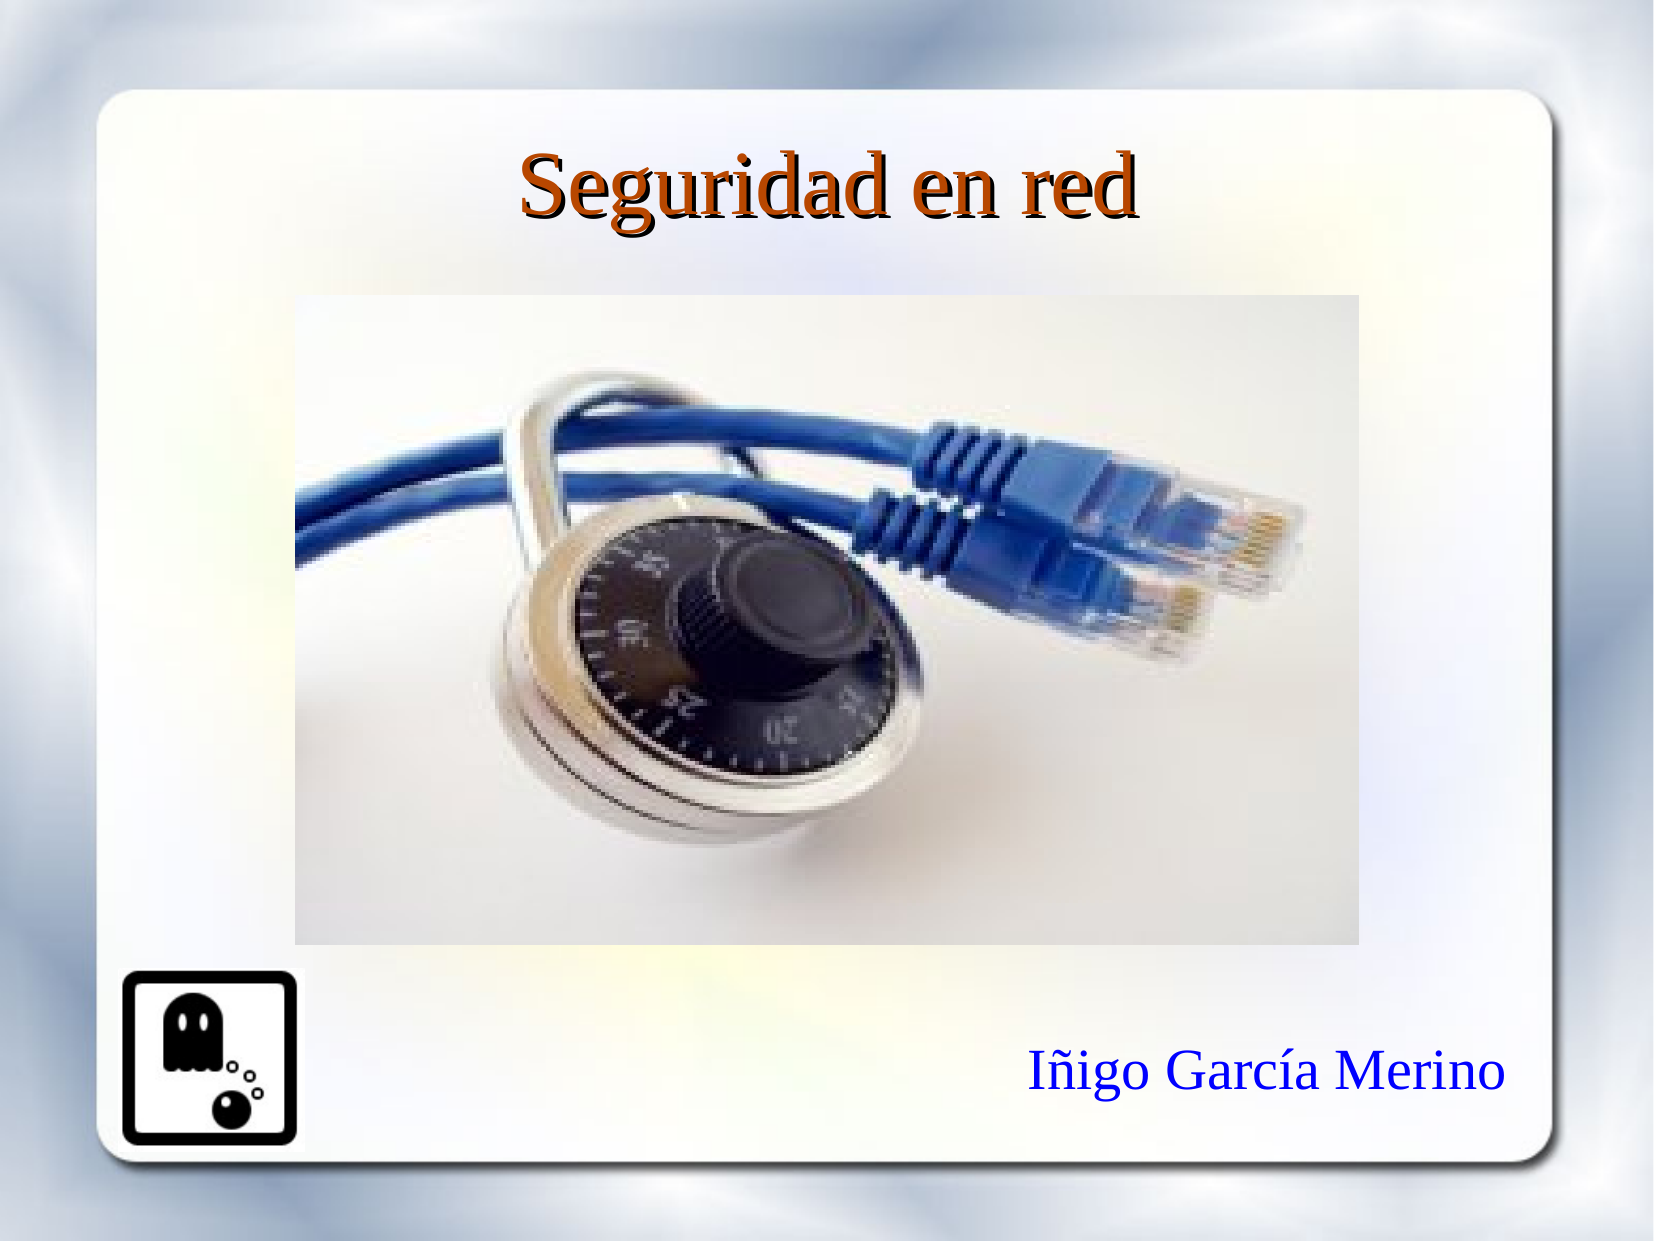

# Seguridad en red
Iñigo García Merino